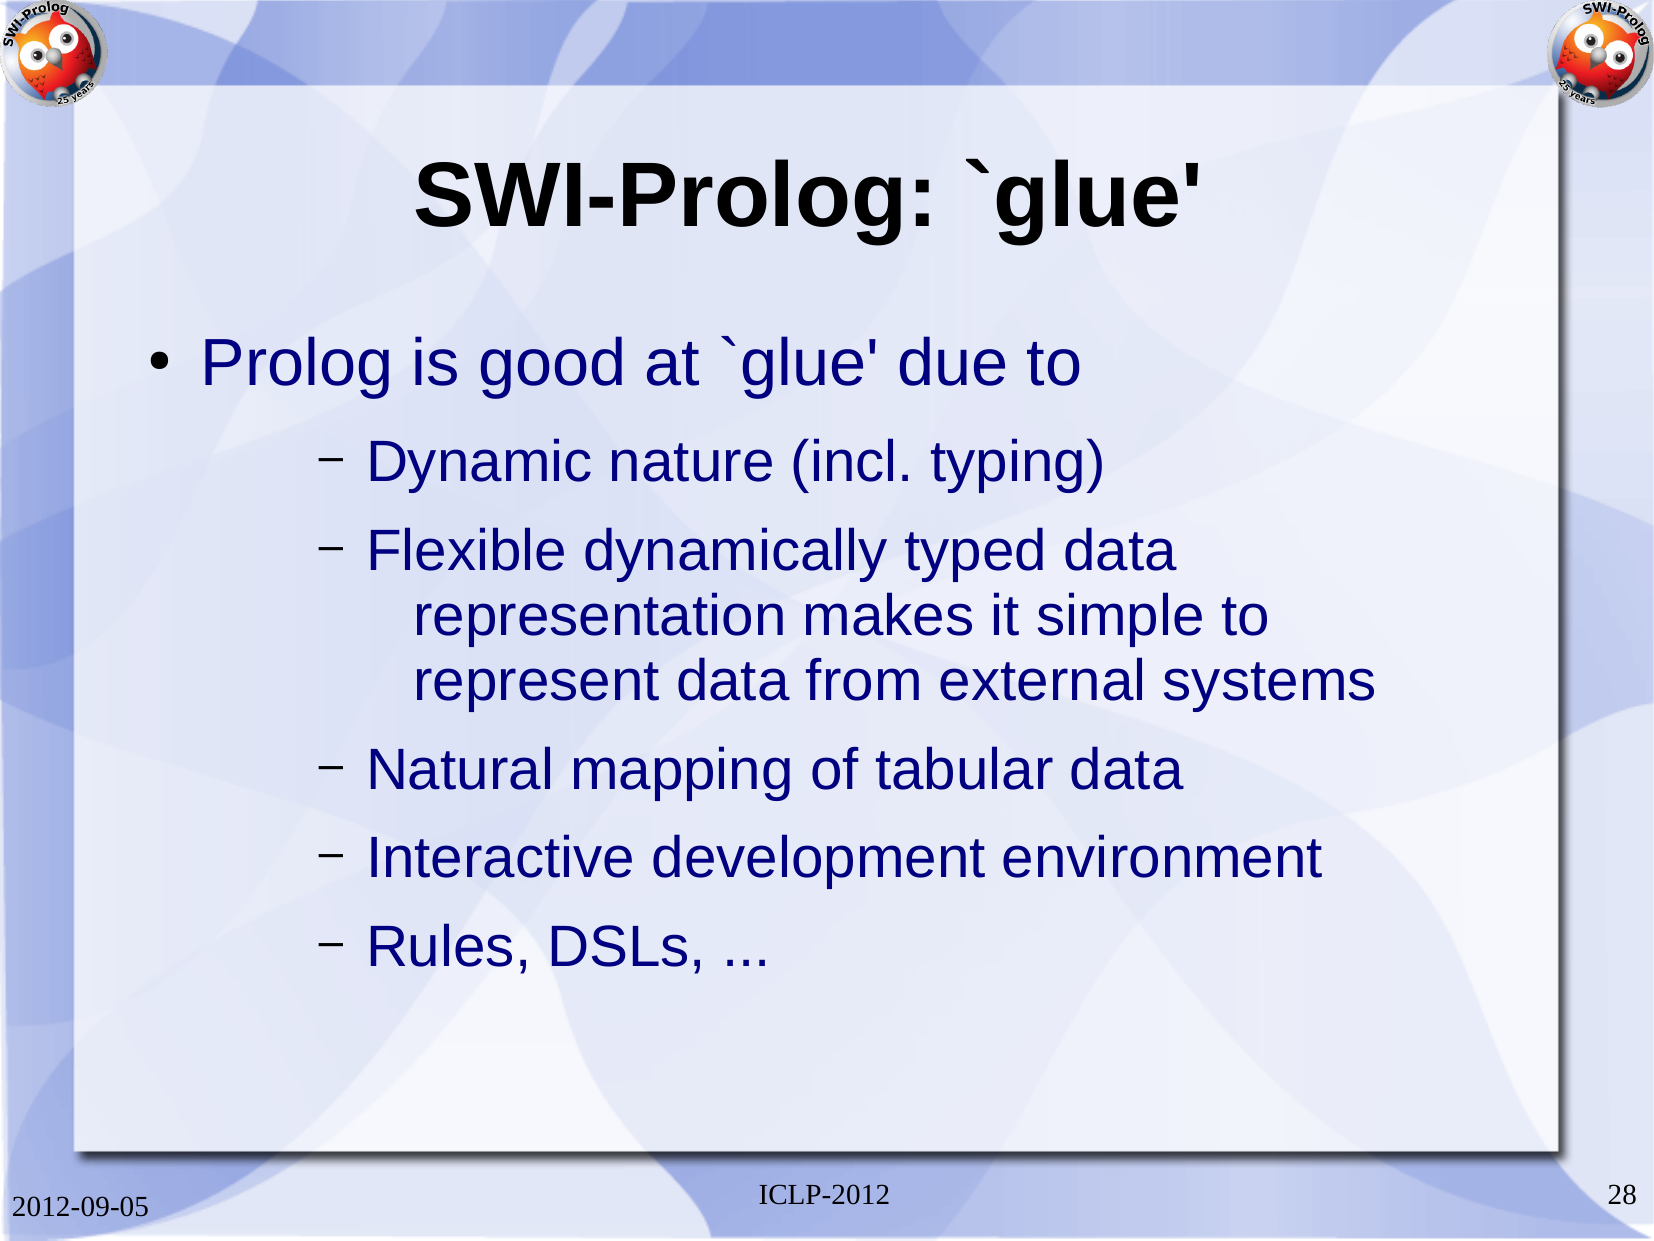

# SWI-Prolog: `glue'
Prolog is good at `glue' due to
Dynamic nature (incl. typing)
Flexible dynamically typed data representation makes it simple to represent data from external systems
Natural mapping of tabular data
Interactive development environment
Rules, DSLs, ...
ICLP-2012
28
2012-09-05